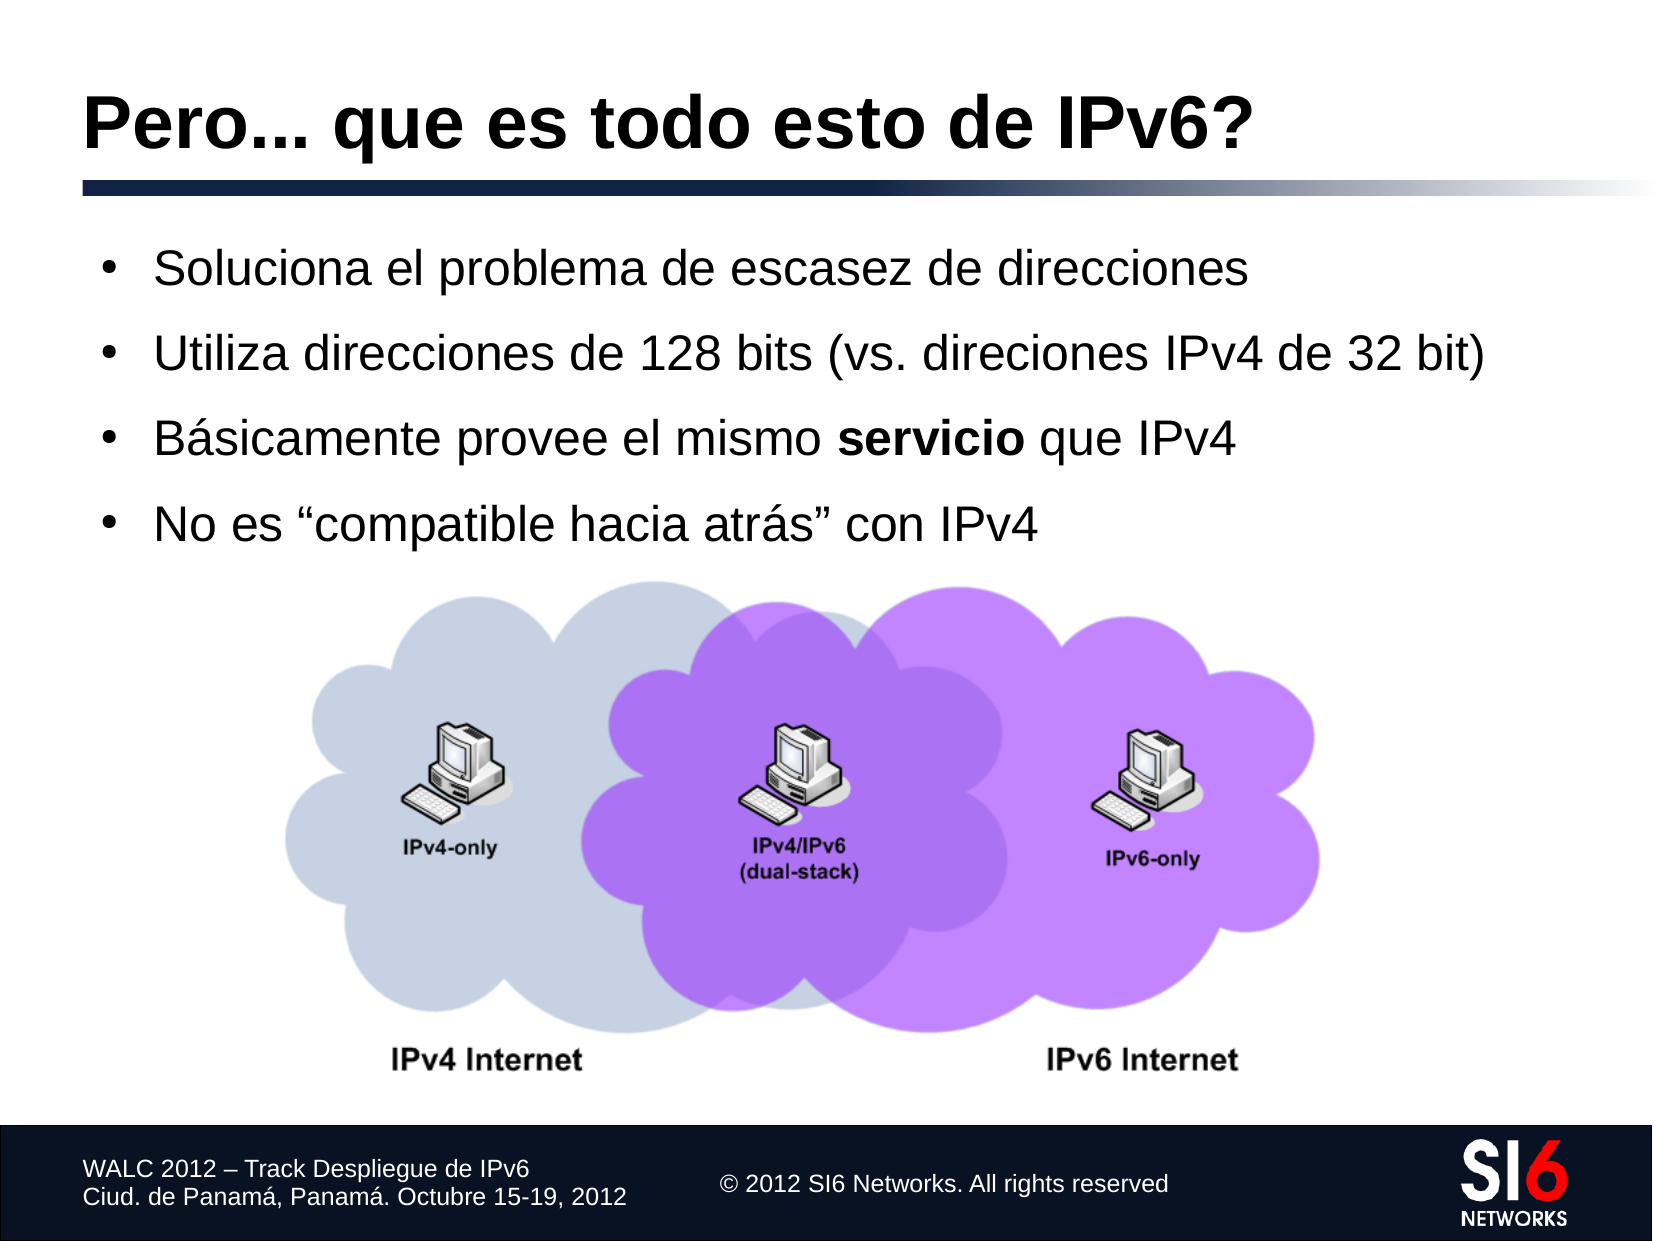

# Pero... que es todo esto de IPv6?
Soluciona el problema de escasez de direcciones
Utiliza direcciones de 128 bits (vs. direciones IPv4 de 32 bit)
Básicamente provee el mismo servicio que IPv4
No es “compatible hacia atrás” con IPv4
Congreso de Seguridad en Computo 2011